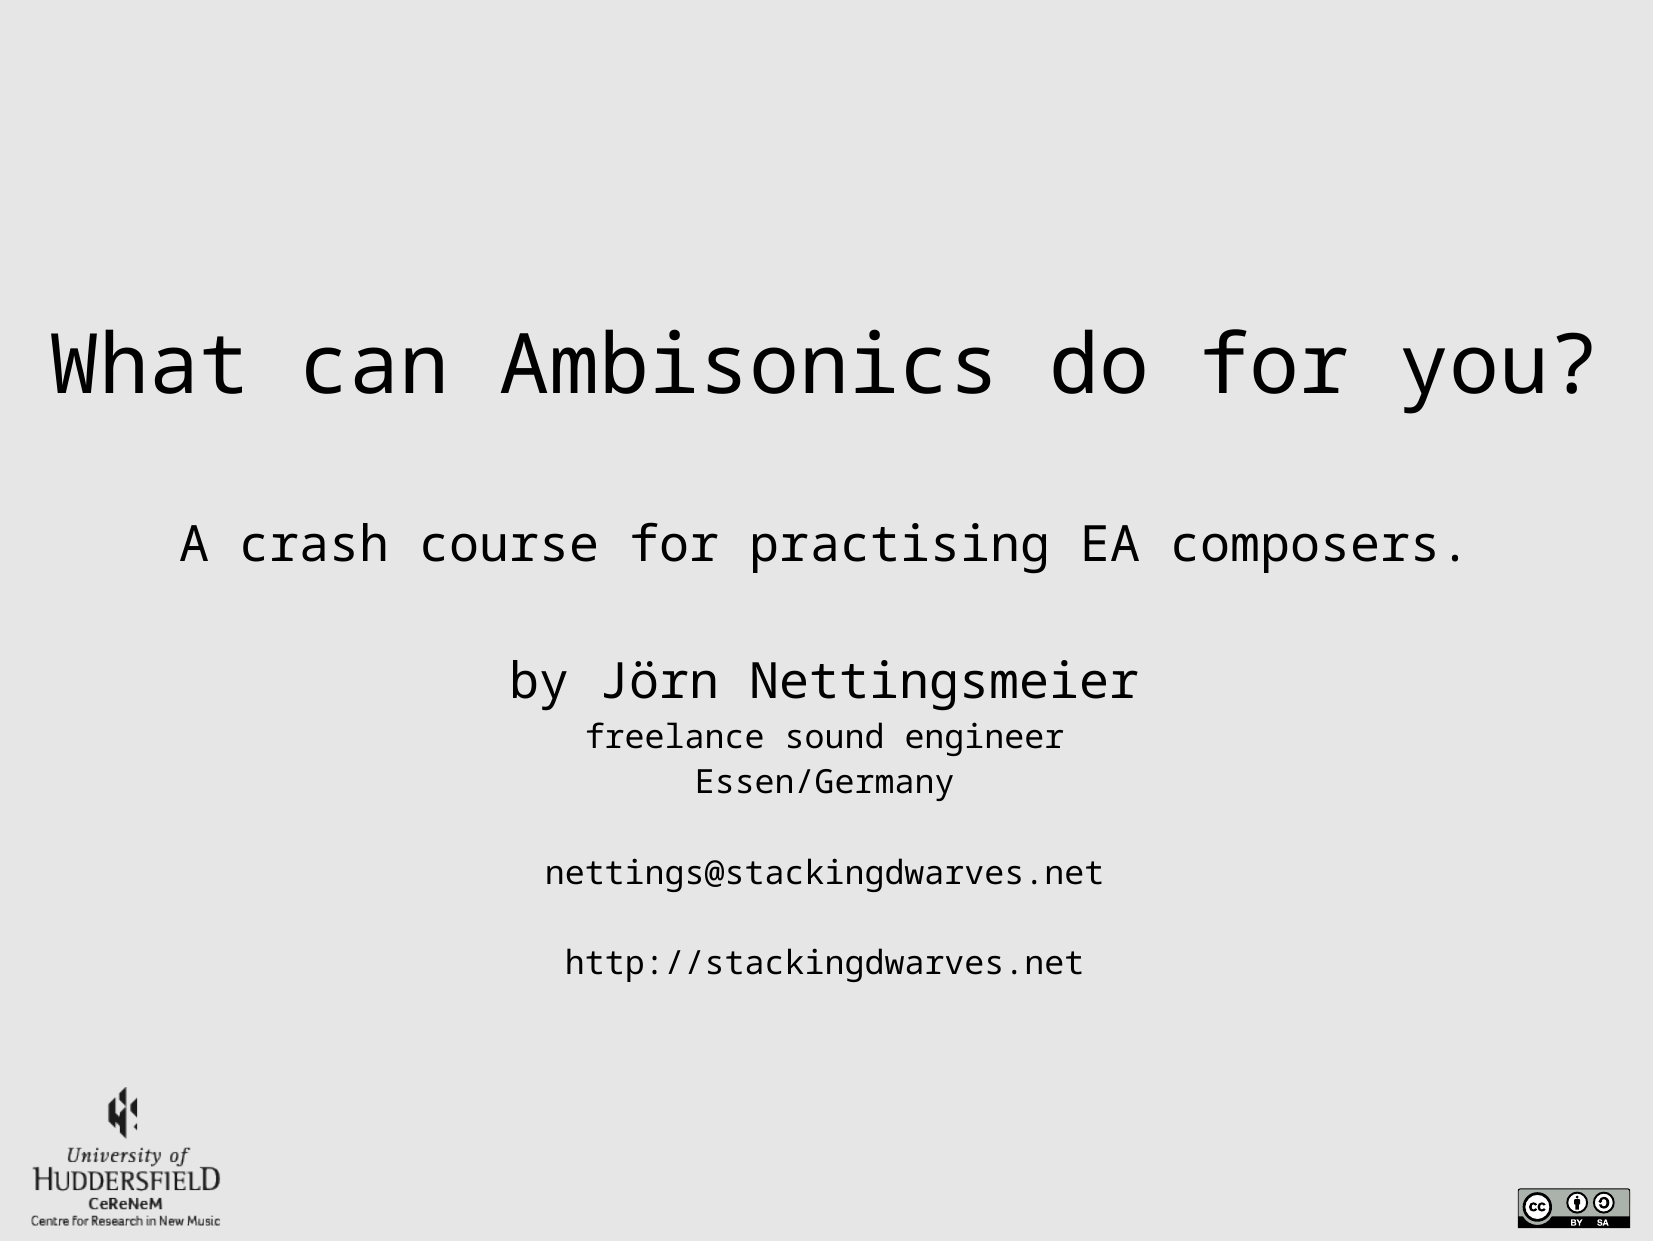

# What can Ambisonics do for you?
A crash course for practising EA composers.
by Jörn Nettingsmeier
freelance sound engineer
Essen/Germany
nettings@stackingdwarves.net
http://stackingdwarves.net